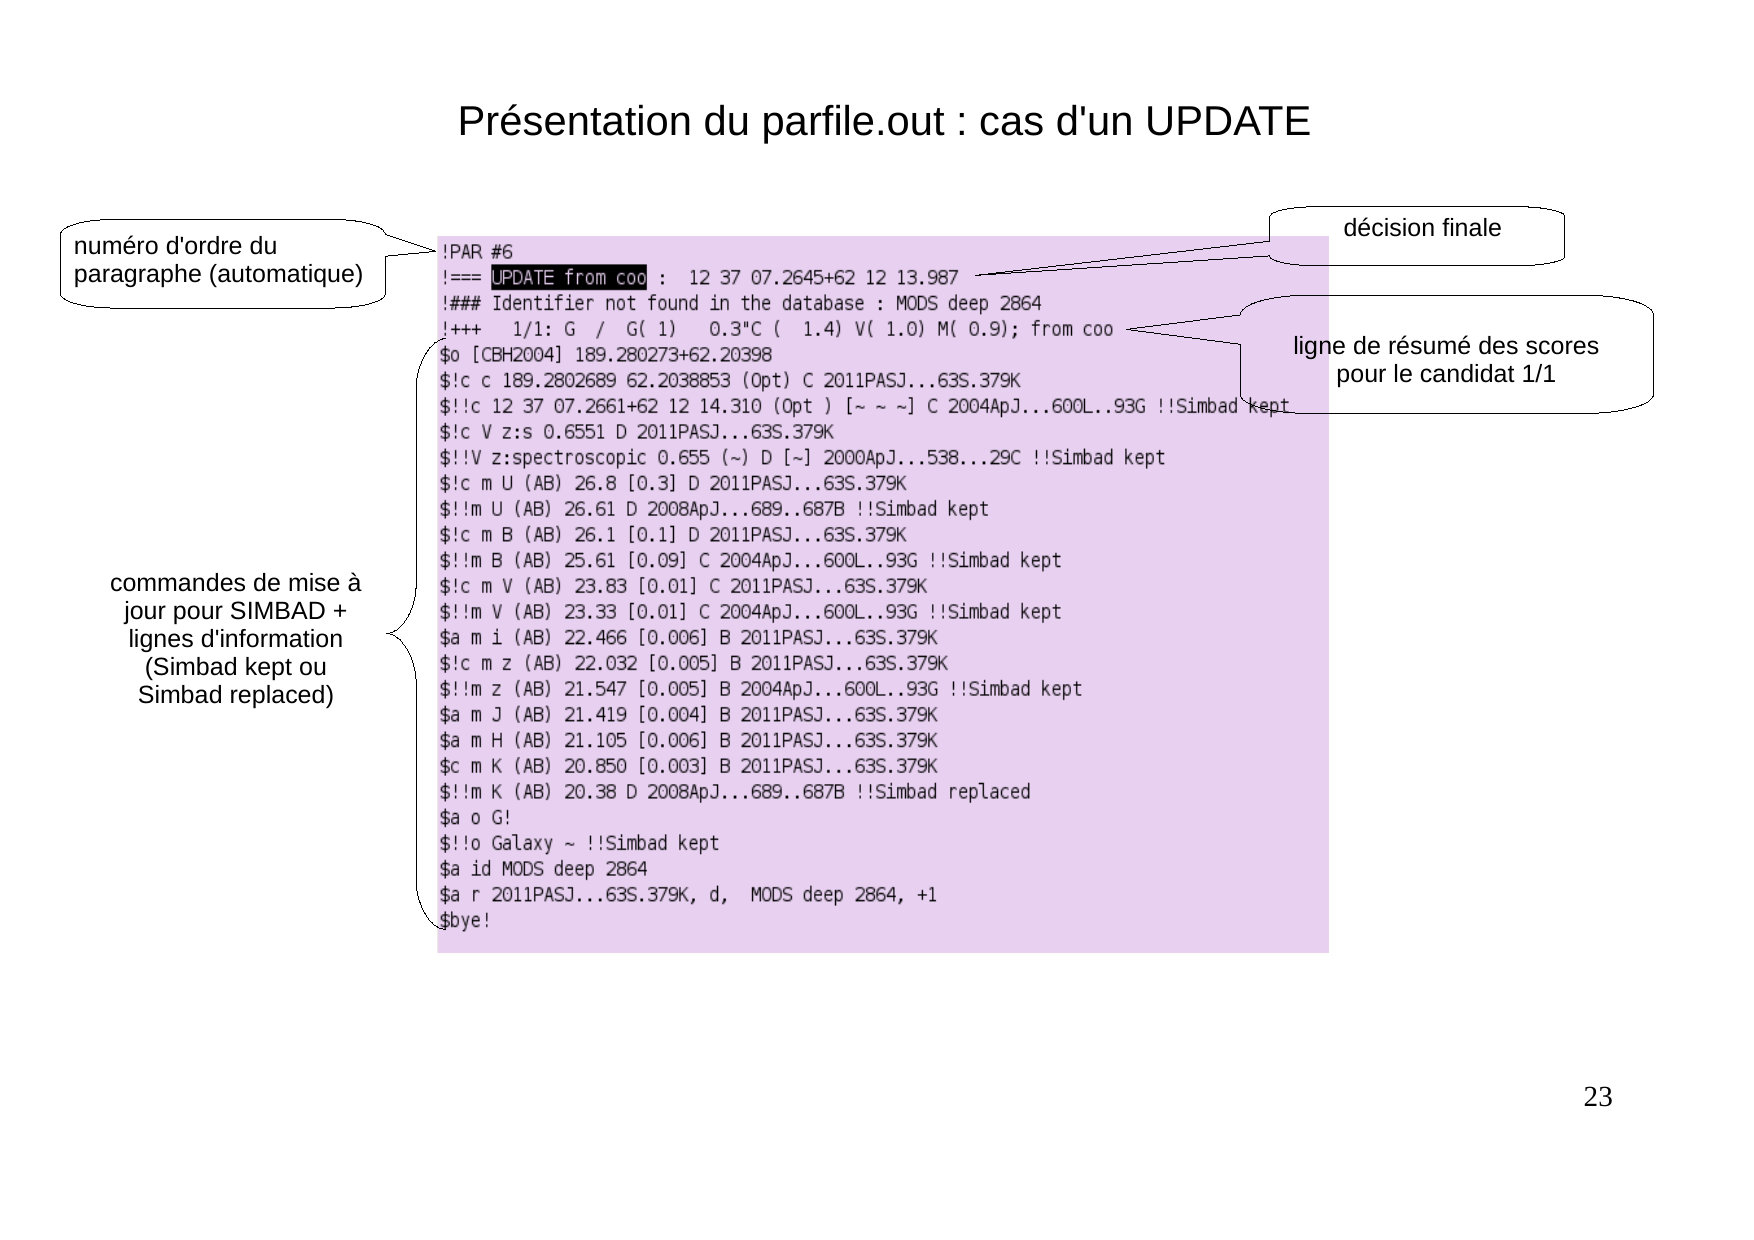

Présentation du parfile.out : cas d'un UPDATE
décision finale
numéro d'ordre du paragraphe (automatique)
ligne de résumé des scores pour le candidat 1/1
commandes de mise à jour pour SIMBAD + lignes d'information (Simbad kept ou Simbad replaced)
23